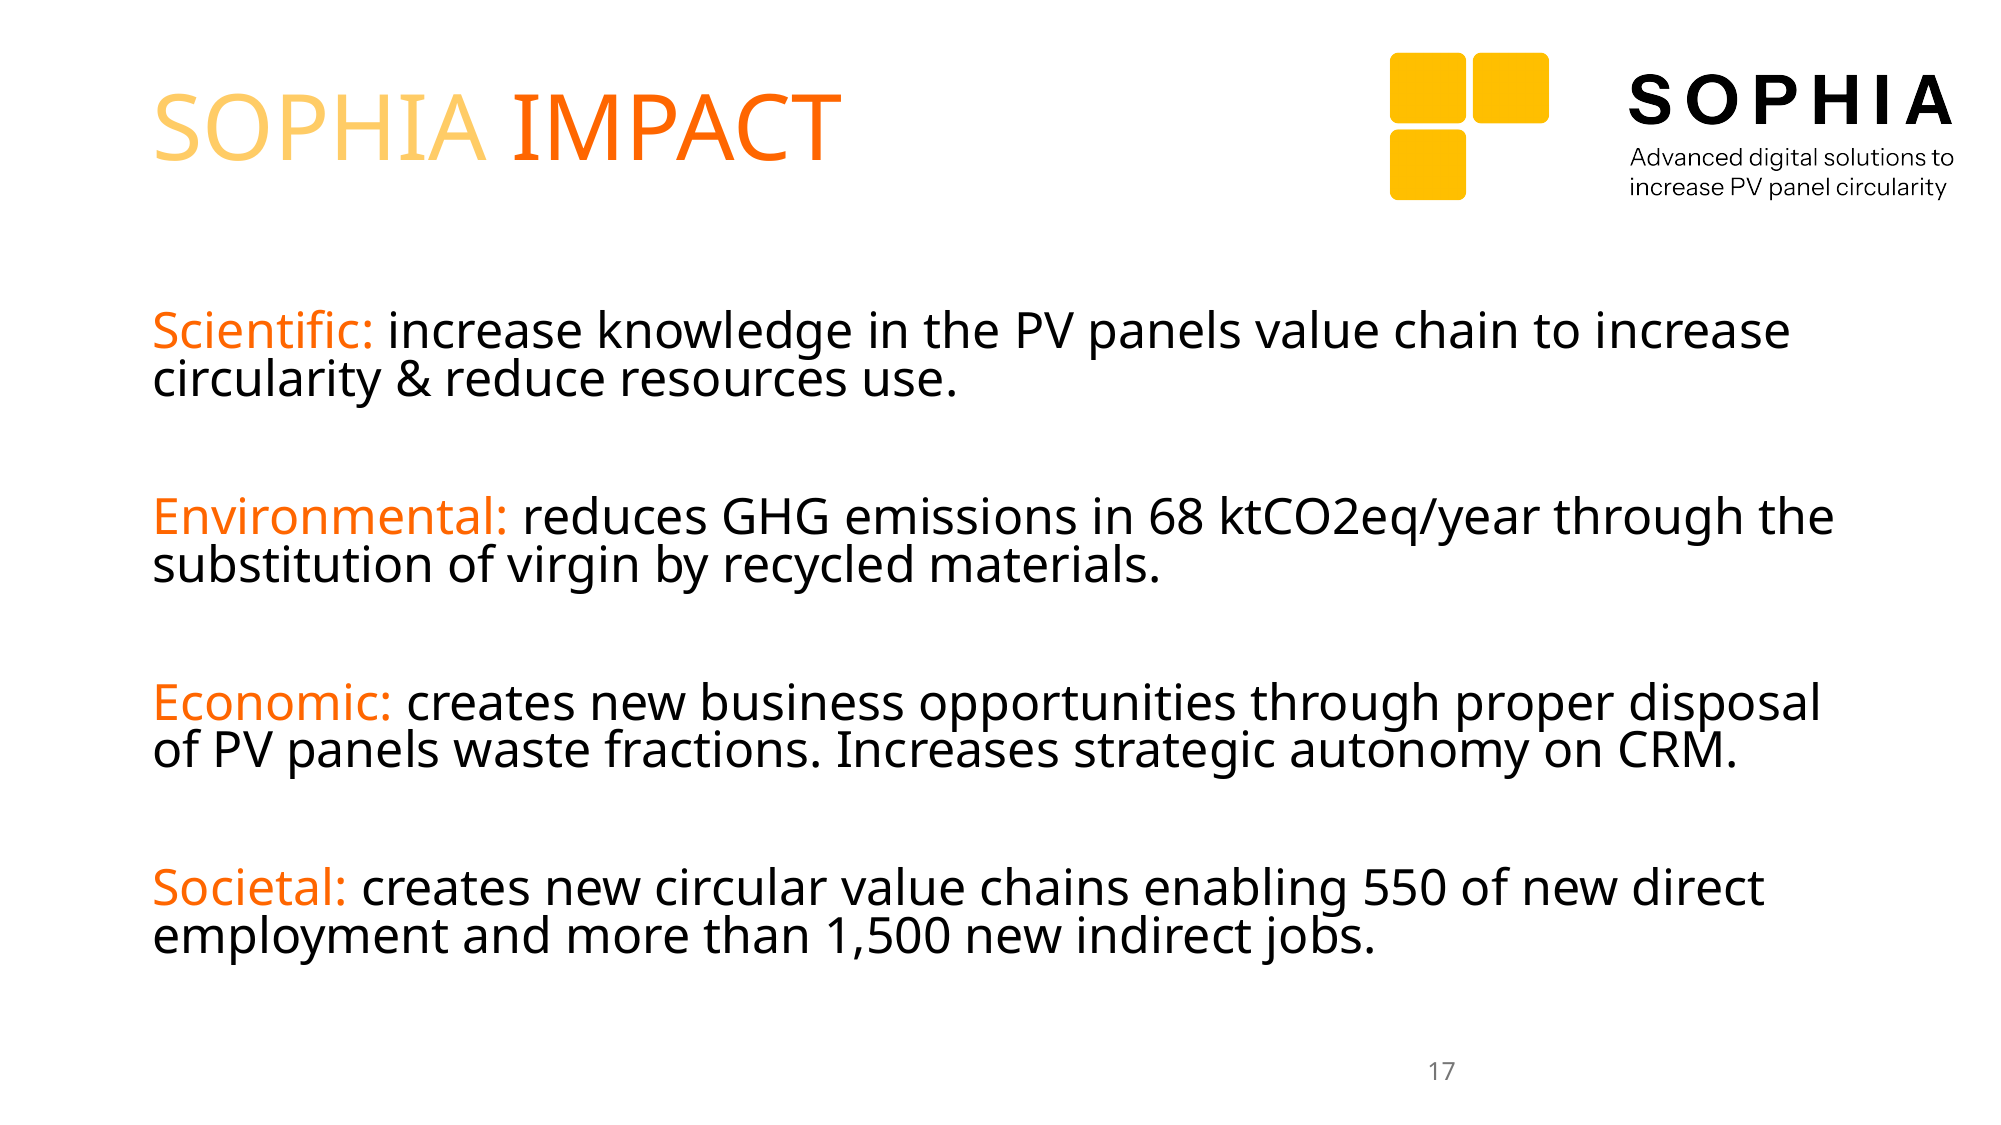

# SOPHIA IMPACT
Scientific: increase knowledge in the PV panels value chain to increase circularity & reduce resources use.
Environmental: reduces GHG emissions in 68 ktCO2eq/year through the substitution of virgin by recycled materials.
Economic: creates new business opportunities through proper disposal of PV panels waste fractions. Increases strategic autonomy on CRM.
Societal: creates new circular value chains enabling 550 of new direct employment and more than 1,500 new indirect jobs.